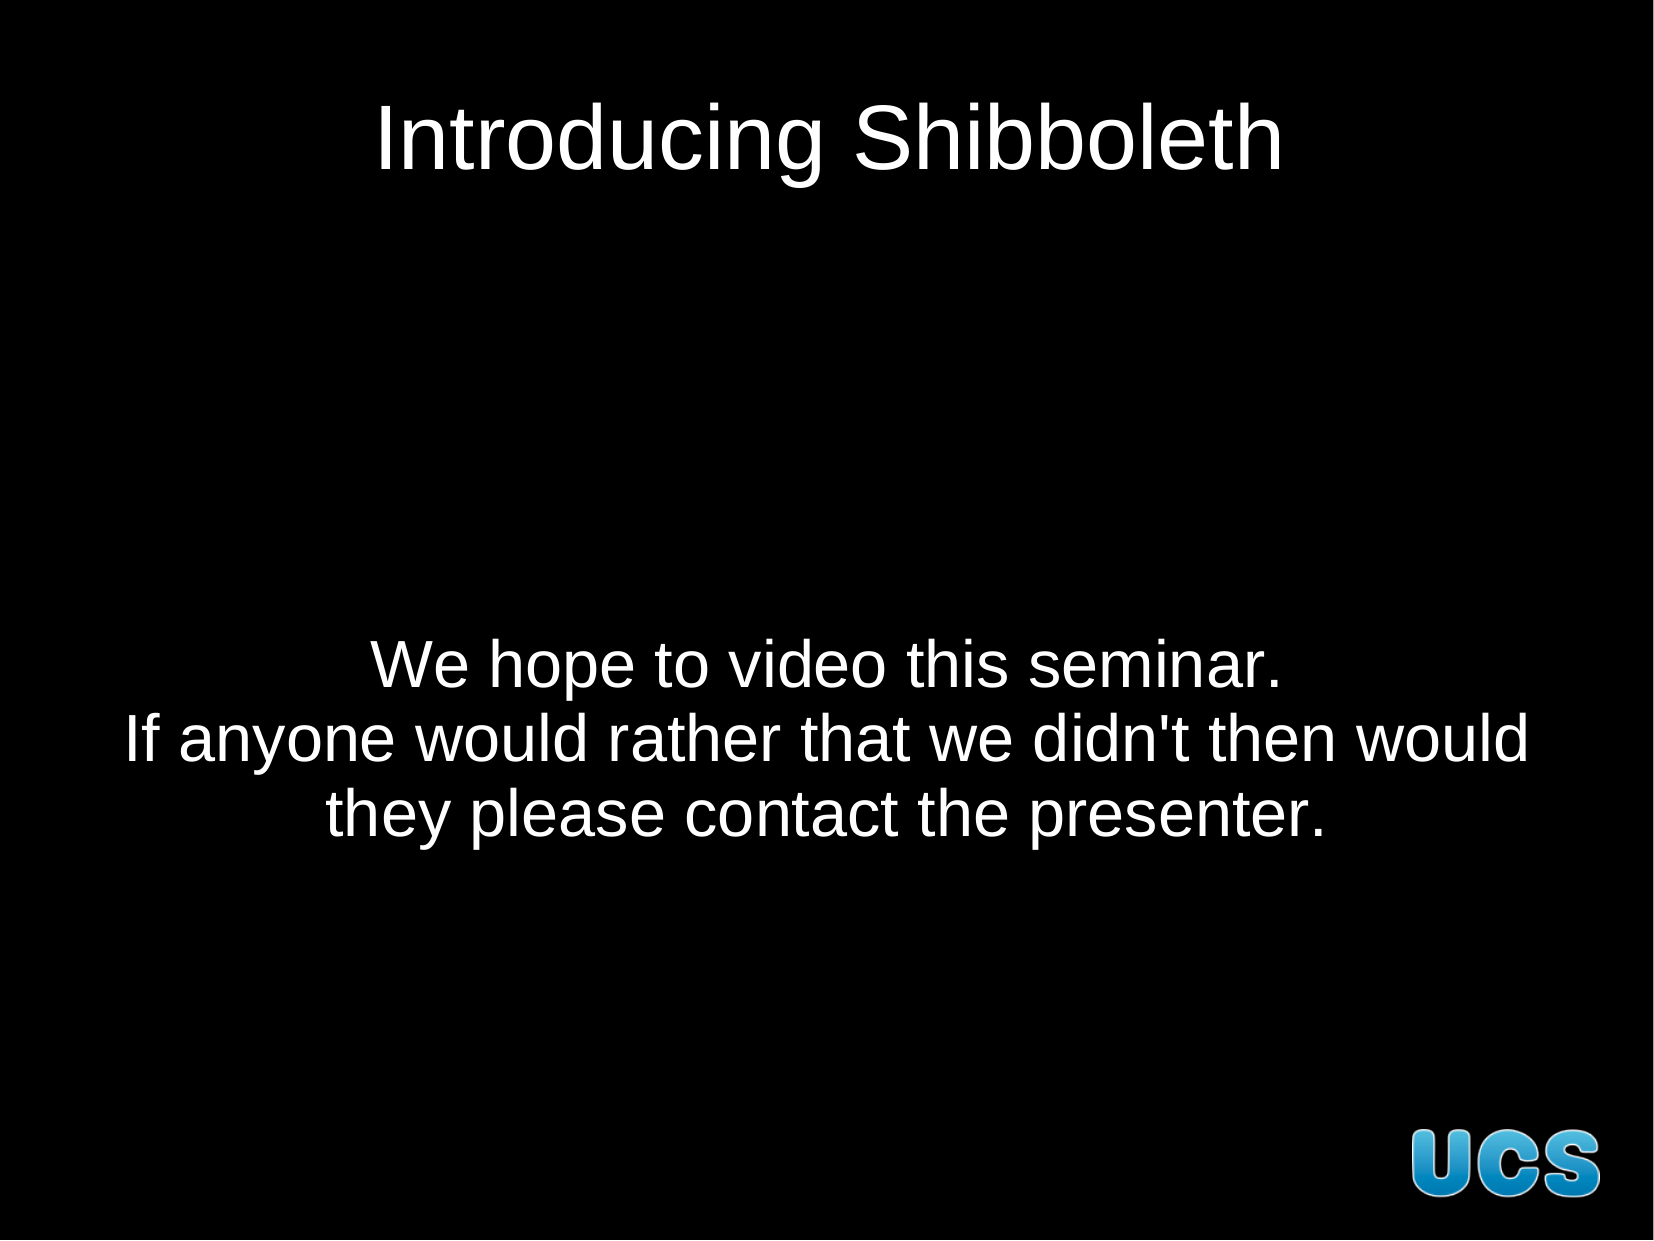

# Introducing Shibboleth
We hope to video this seminar.
If anyone would rather that we didn't then would they please contact the presenter.